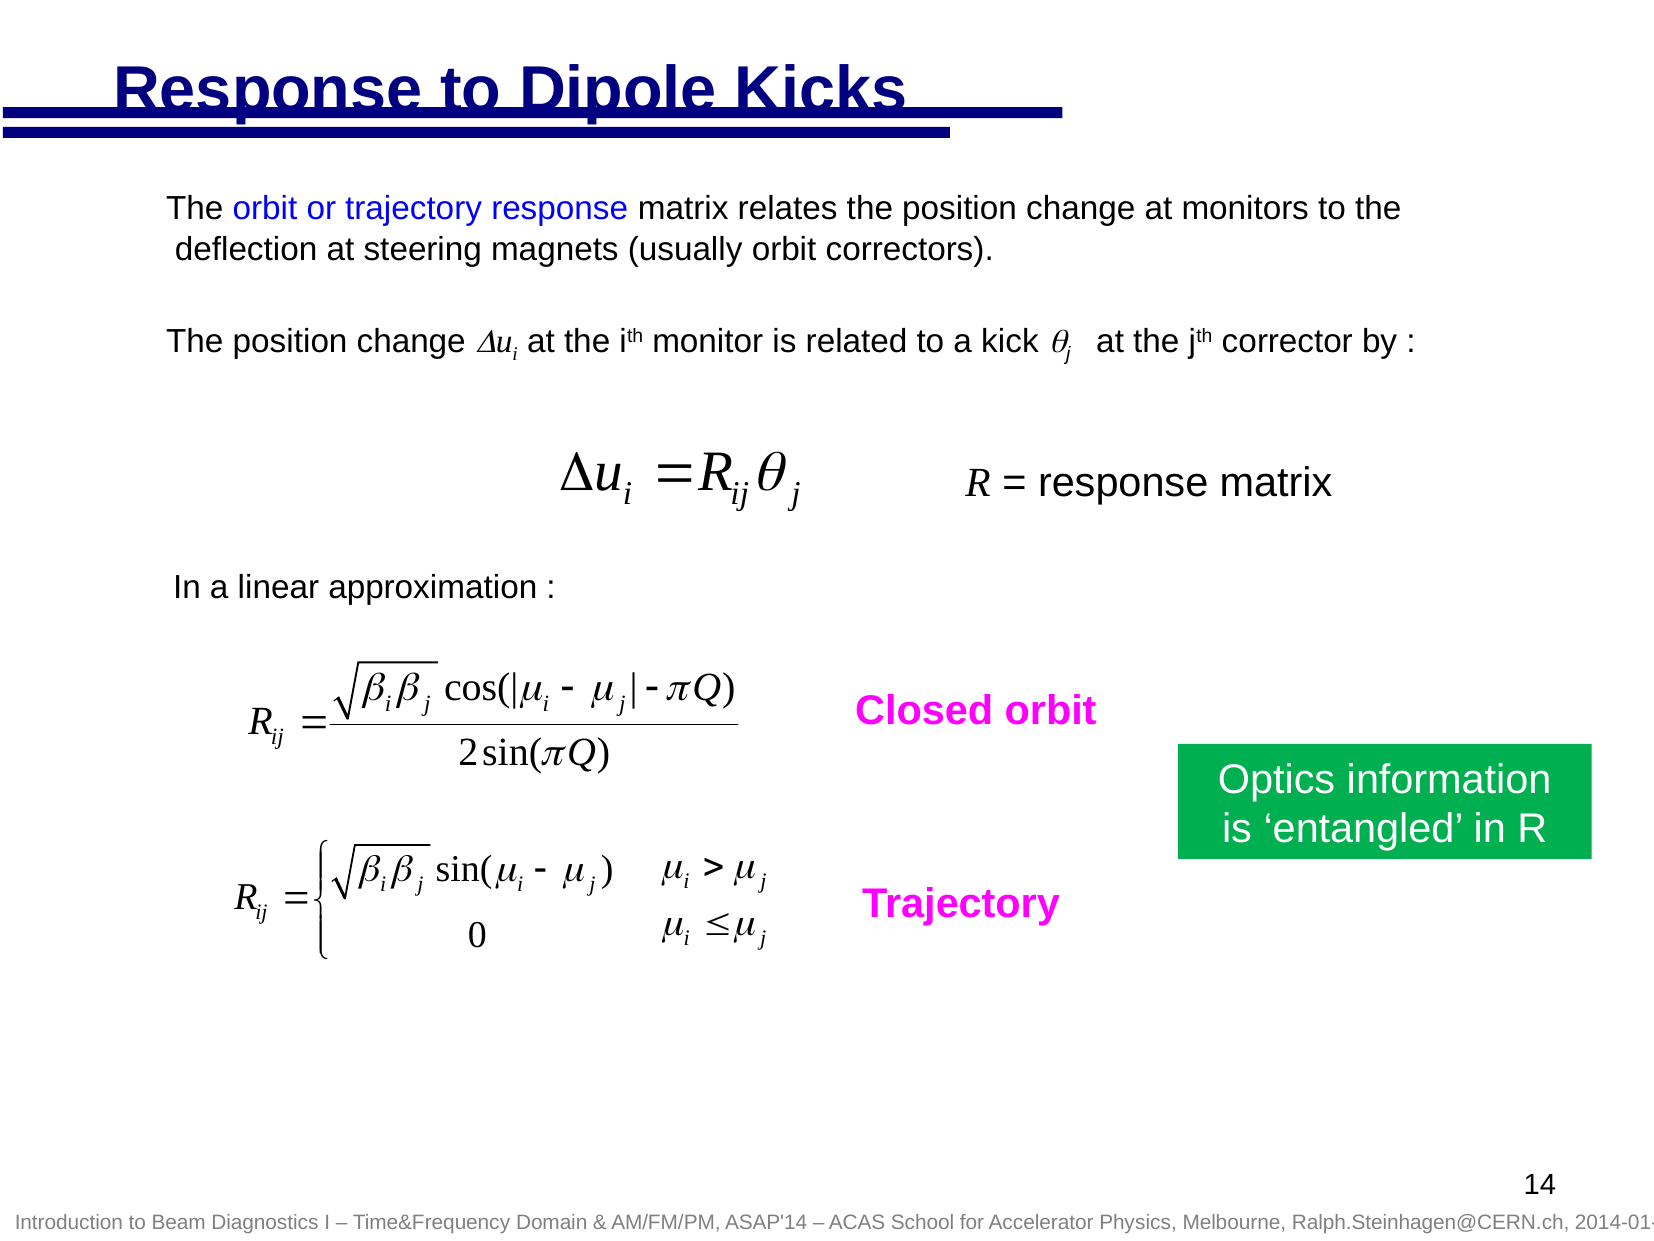

# Response to Dipole Kicks
The orbit or trajectory response matrix relates the position change at monitors to the deflection at steering magnets (usually orbit correctors).
The position change ui at the ith monitor is related to a kick j at the jth corrector by :
R = response matrix
In a linear approximation :
Closed orbit
Optics information
is ‘entangled’ in R
Trajectory